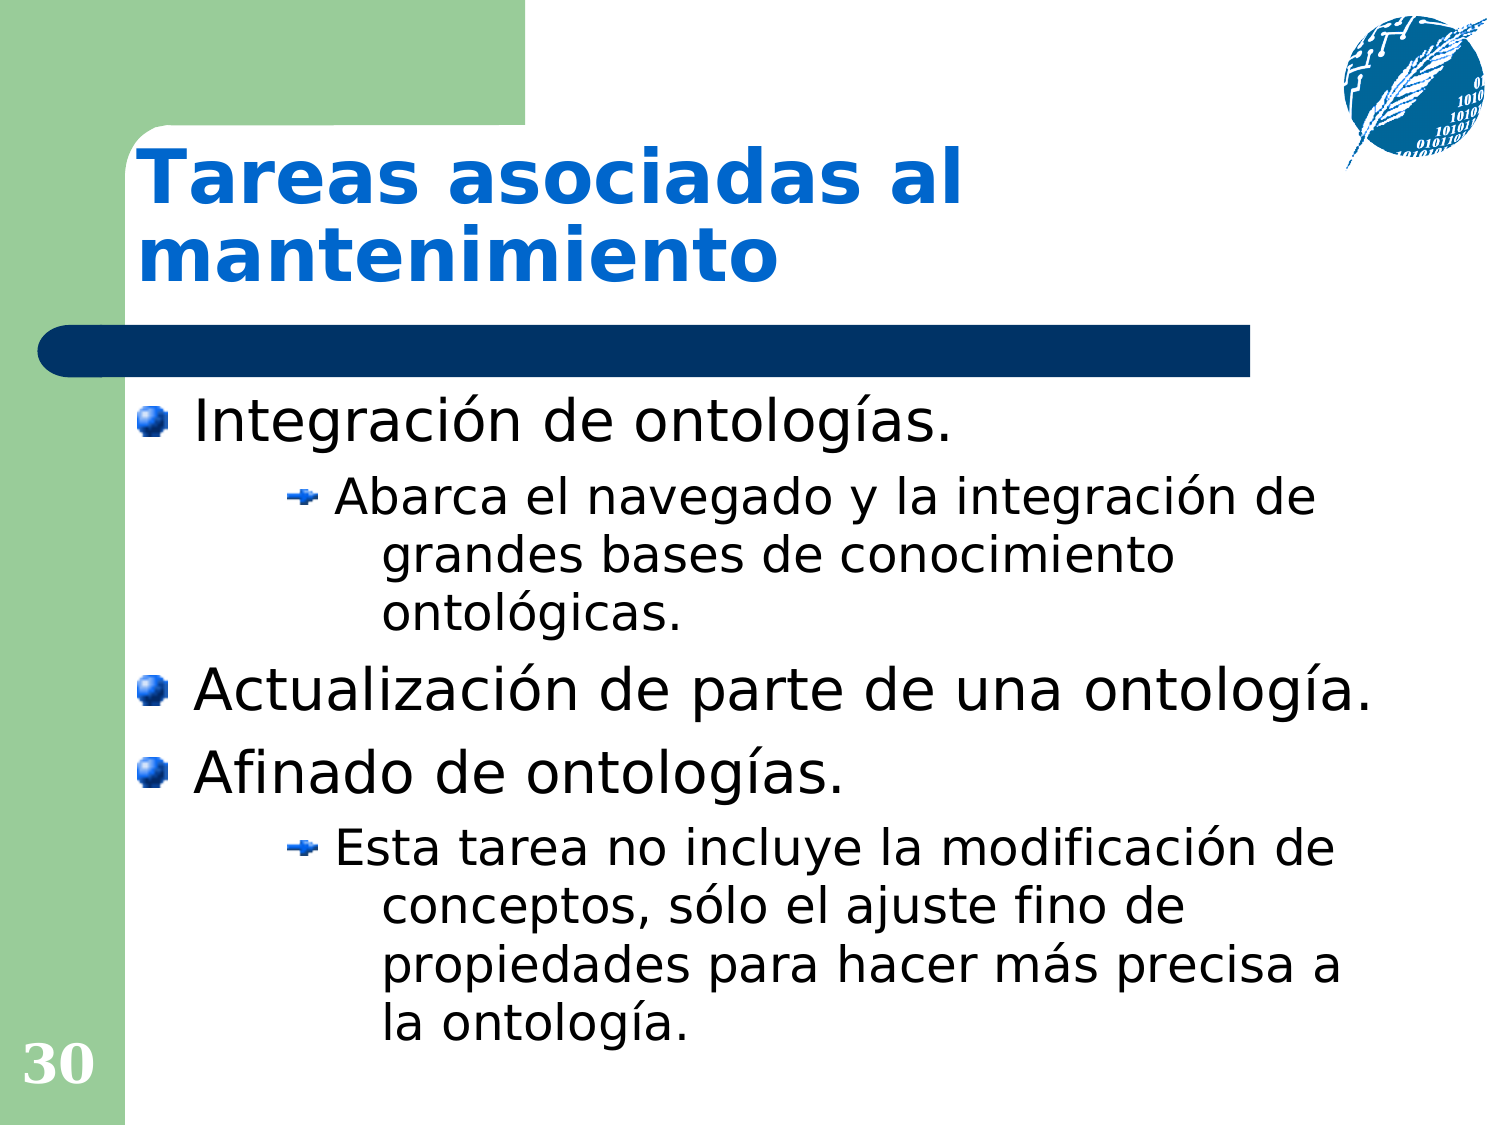

# Tareas asociadas al mantenimiento
Integración de ontologías.
Abarca el navegado y la integración de grandes bases de conocimiento ontológicas.
Actualización de parte de una ontología.
Afinado de ontologías.
Esta tarea no incluye la modificación de conceptos, sólo el ajuste fino de propiedades para hacer más precisa a la ontología.
30